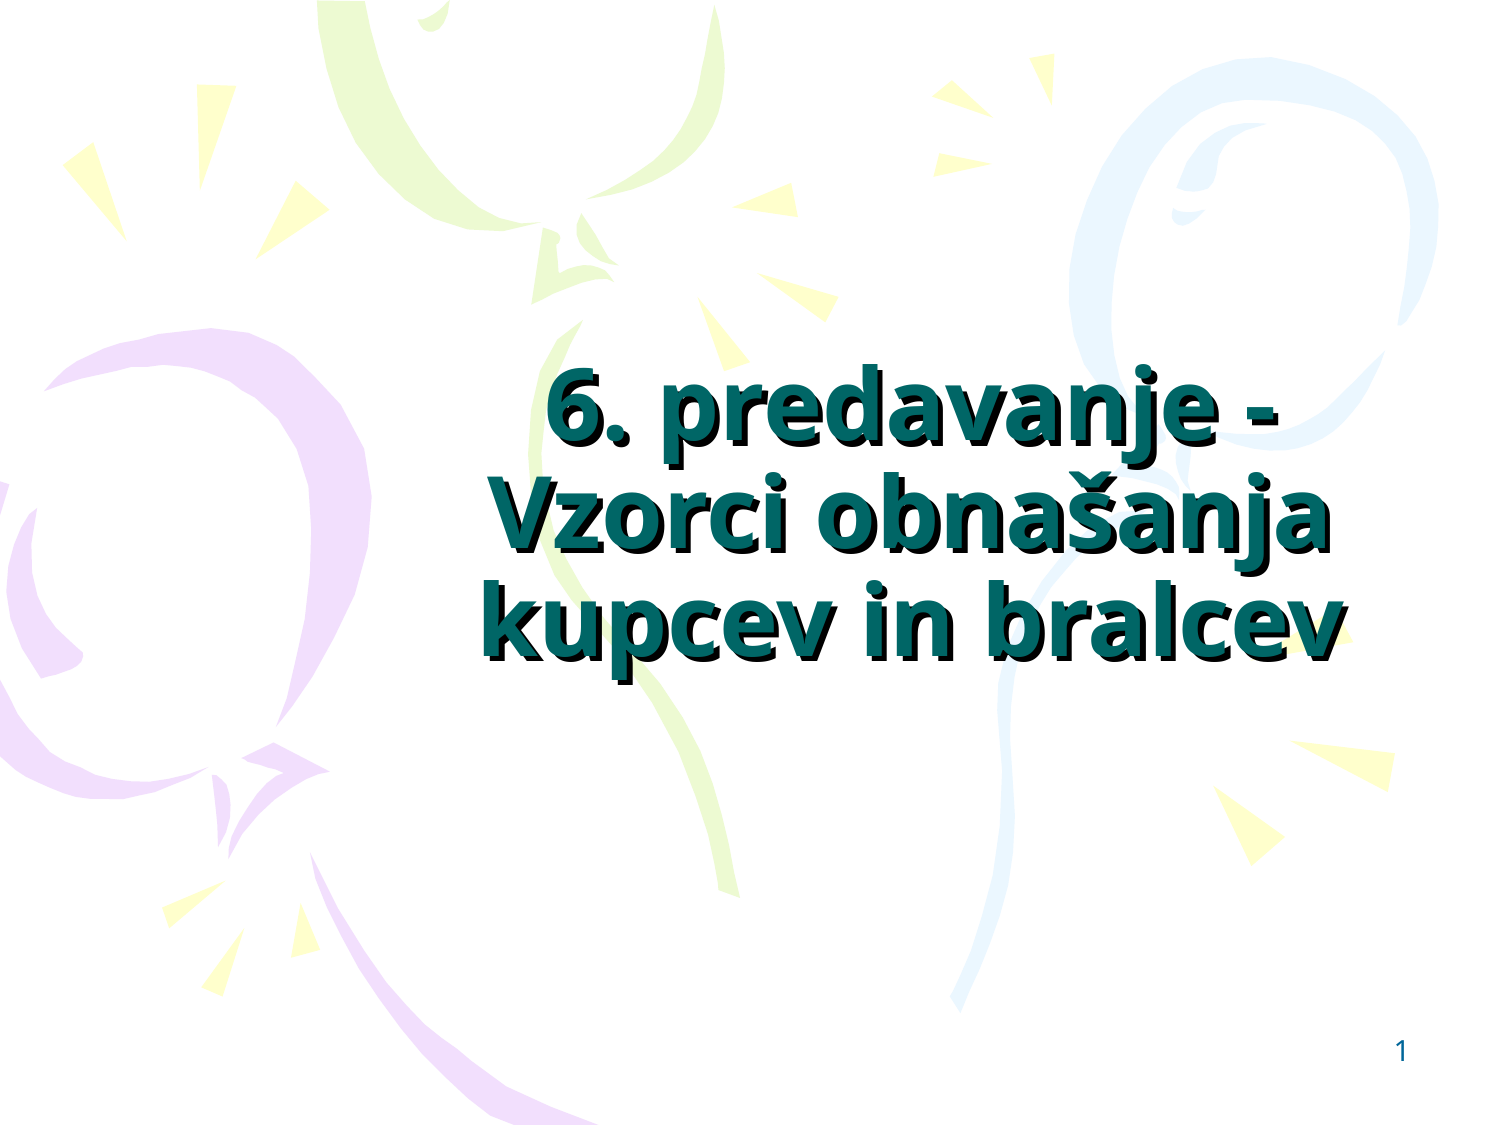

# 6. predavanje - Vzorci obnašanja kupcev in bralcev
1